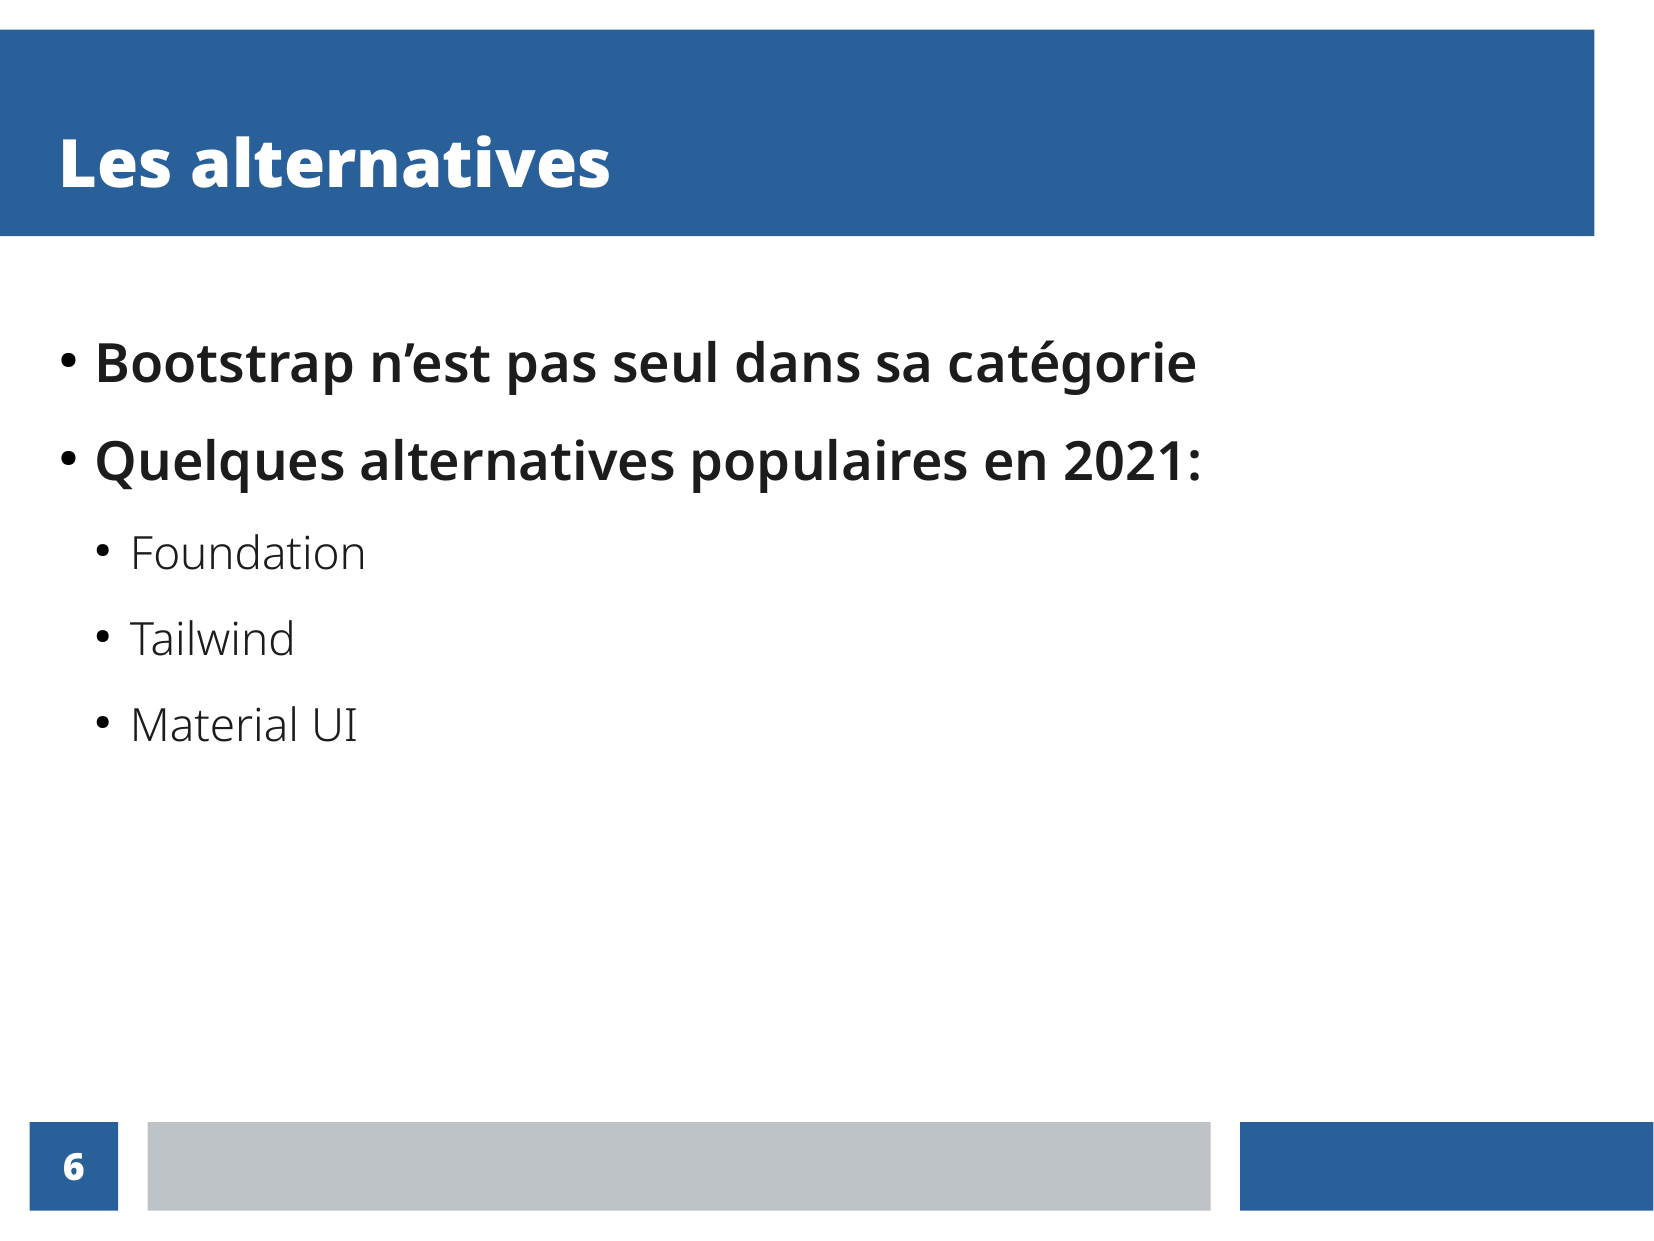

# Les alternatives
Bootstrap n’est pas seul dans sa catégorie
Quelques alternatives populaires en 2021:
Foundation
Tailwind
Material UI
6